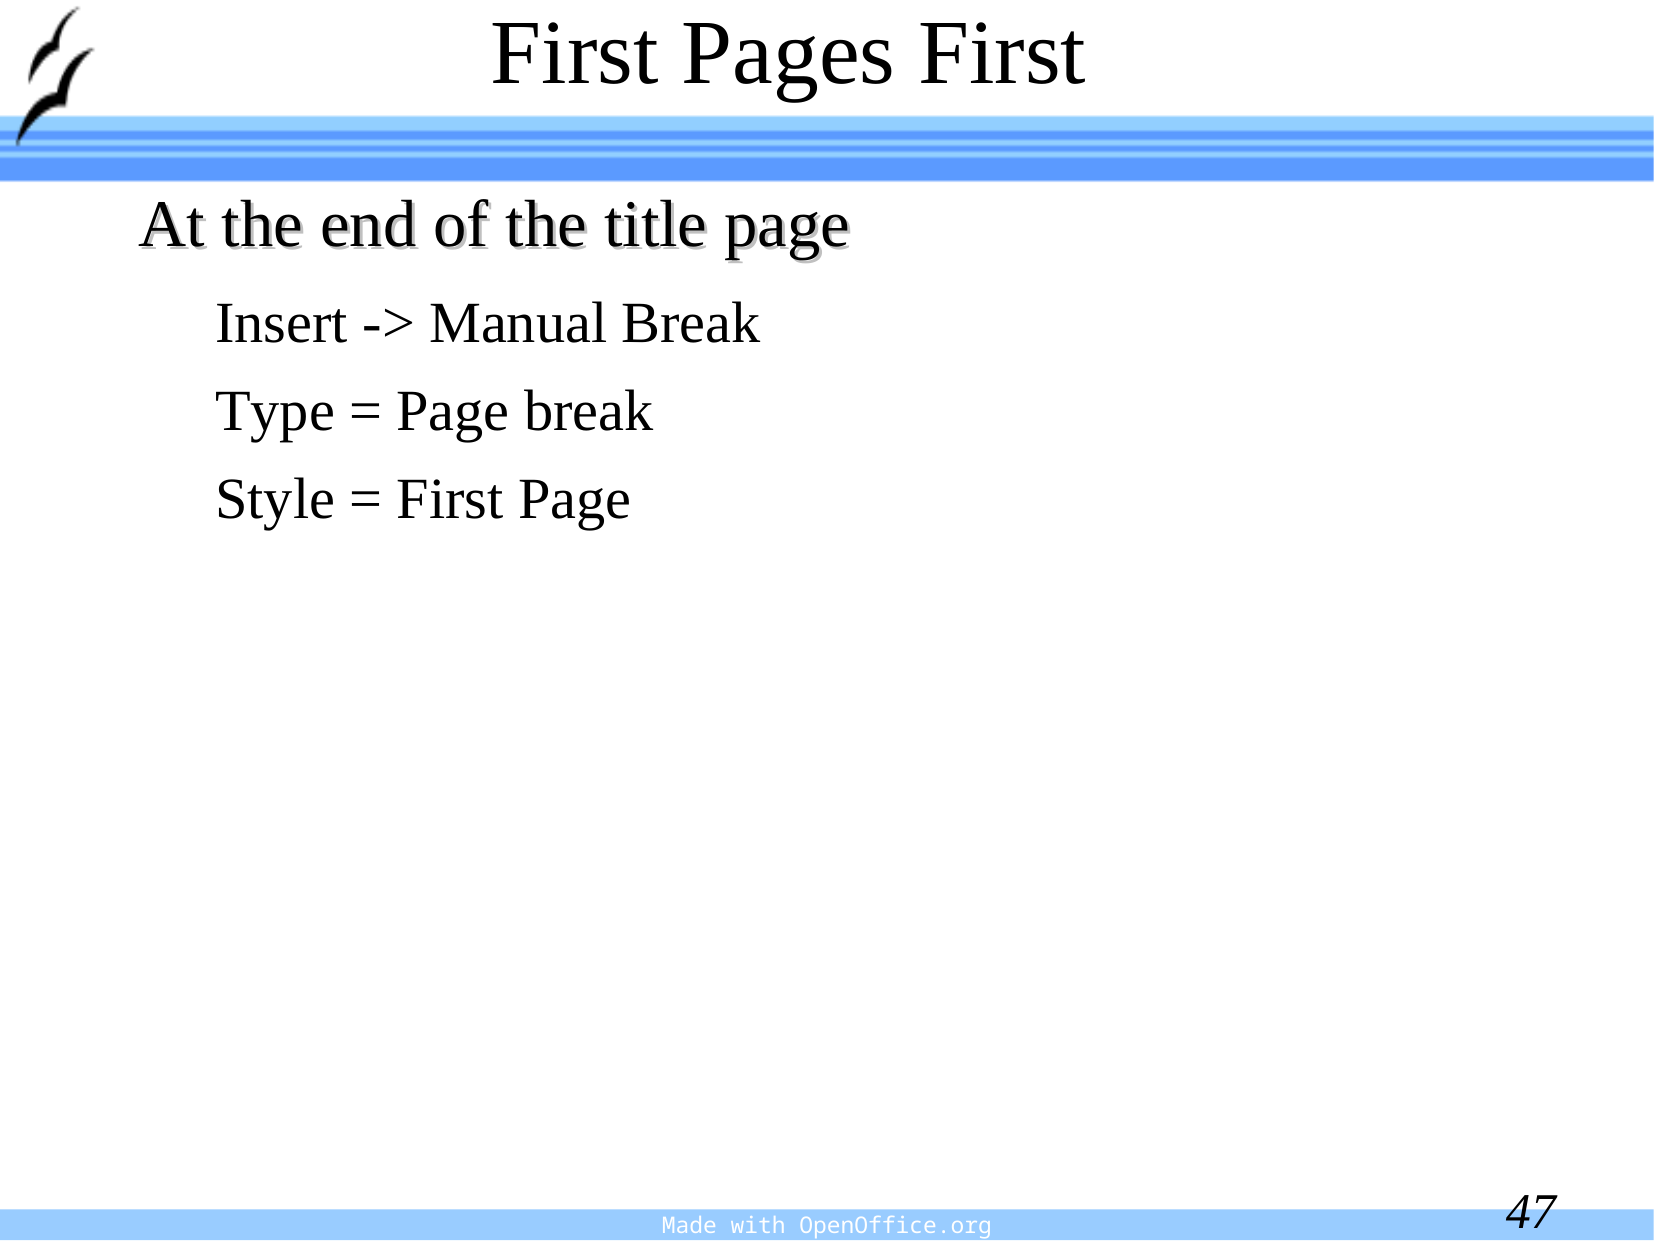

# First Pages First
At the end of the title page
Insert -> Manual Break
Type = Page break
Style = First Page